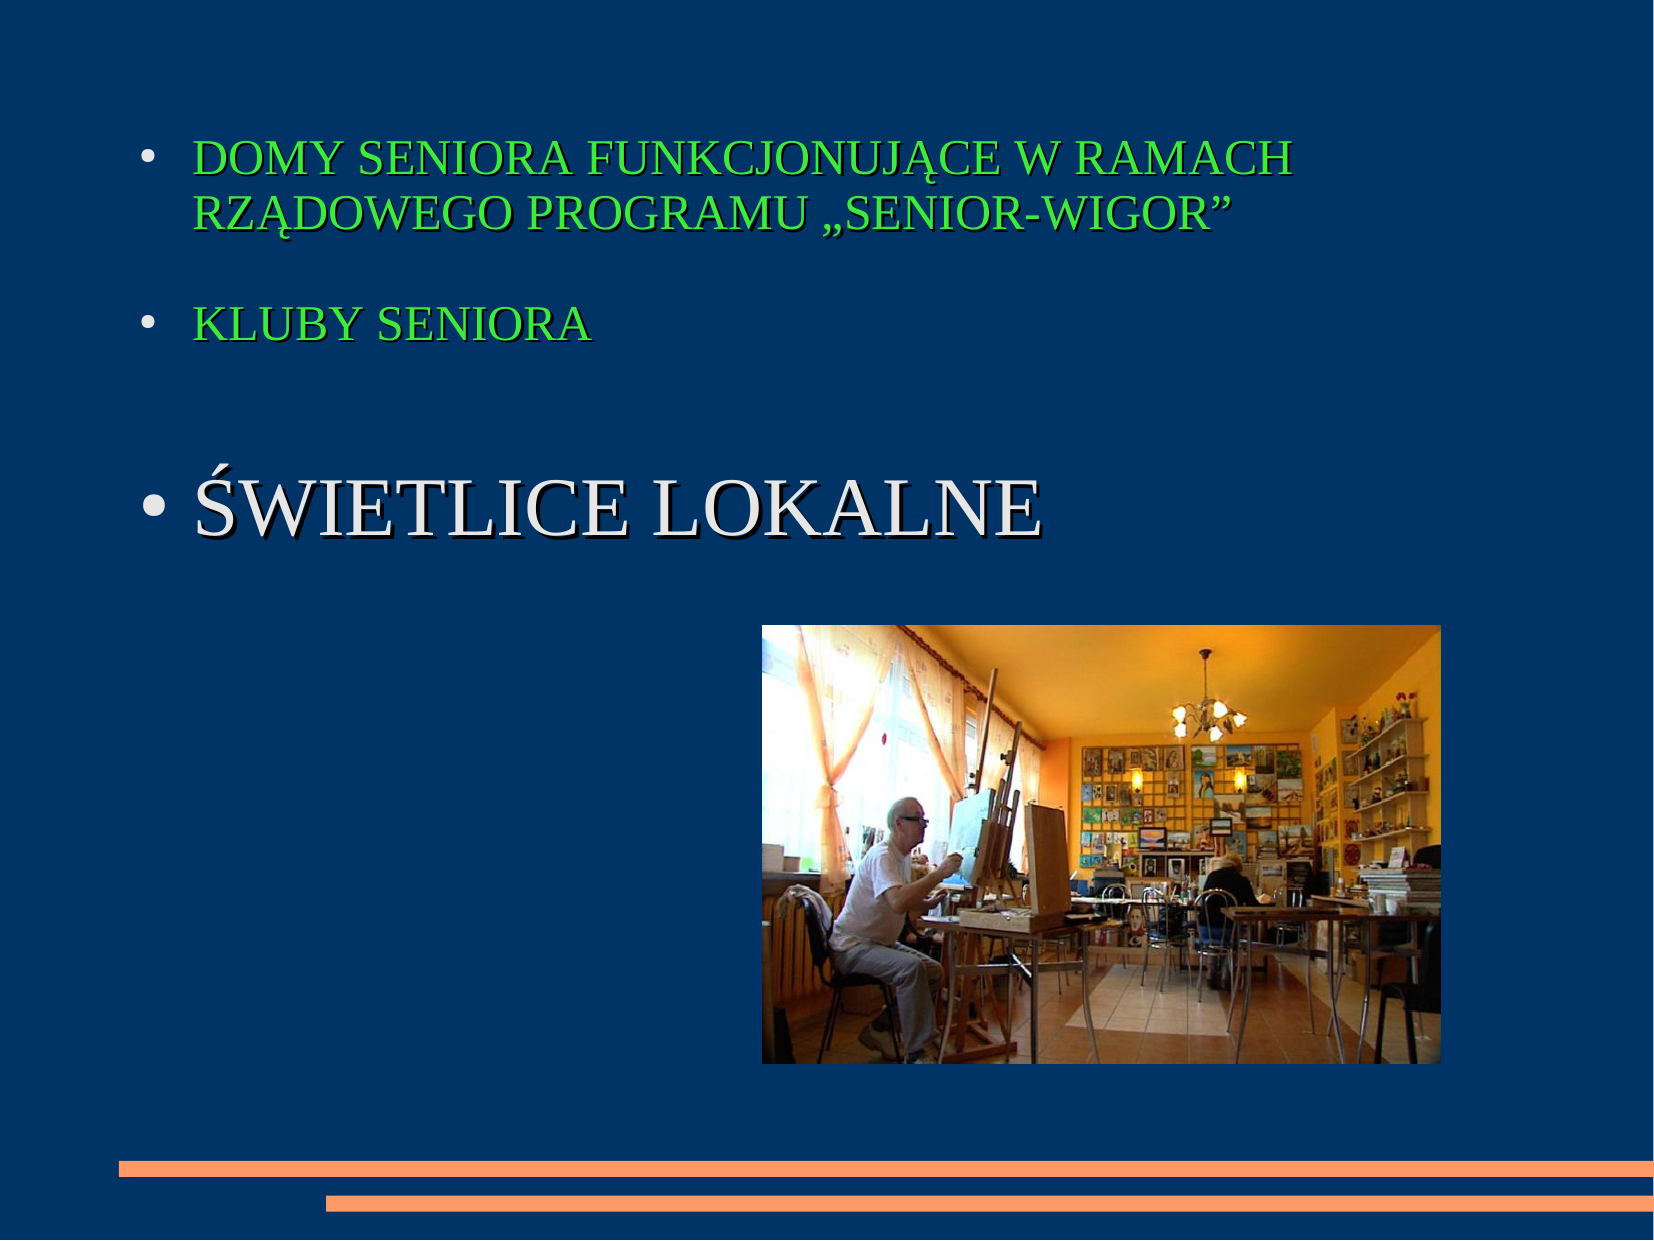

# DOMY SENIORA FUNKCJONUJĄCE W RAMACH RZĄDOWEGO PROGRAMU „SENIOR-WIGOR”
KLUBY SENIORA
ŚWIETLICE LOKALNE